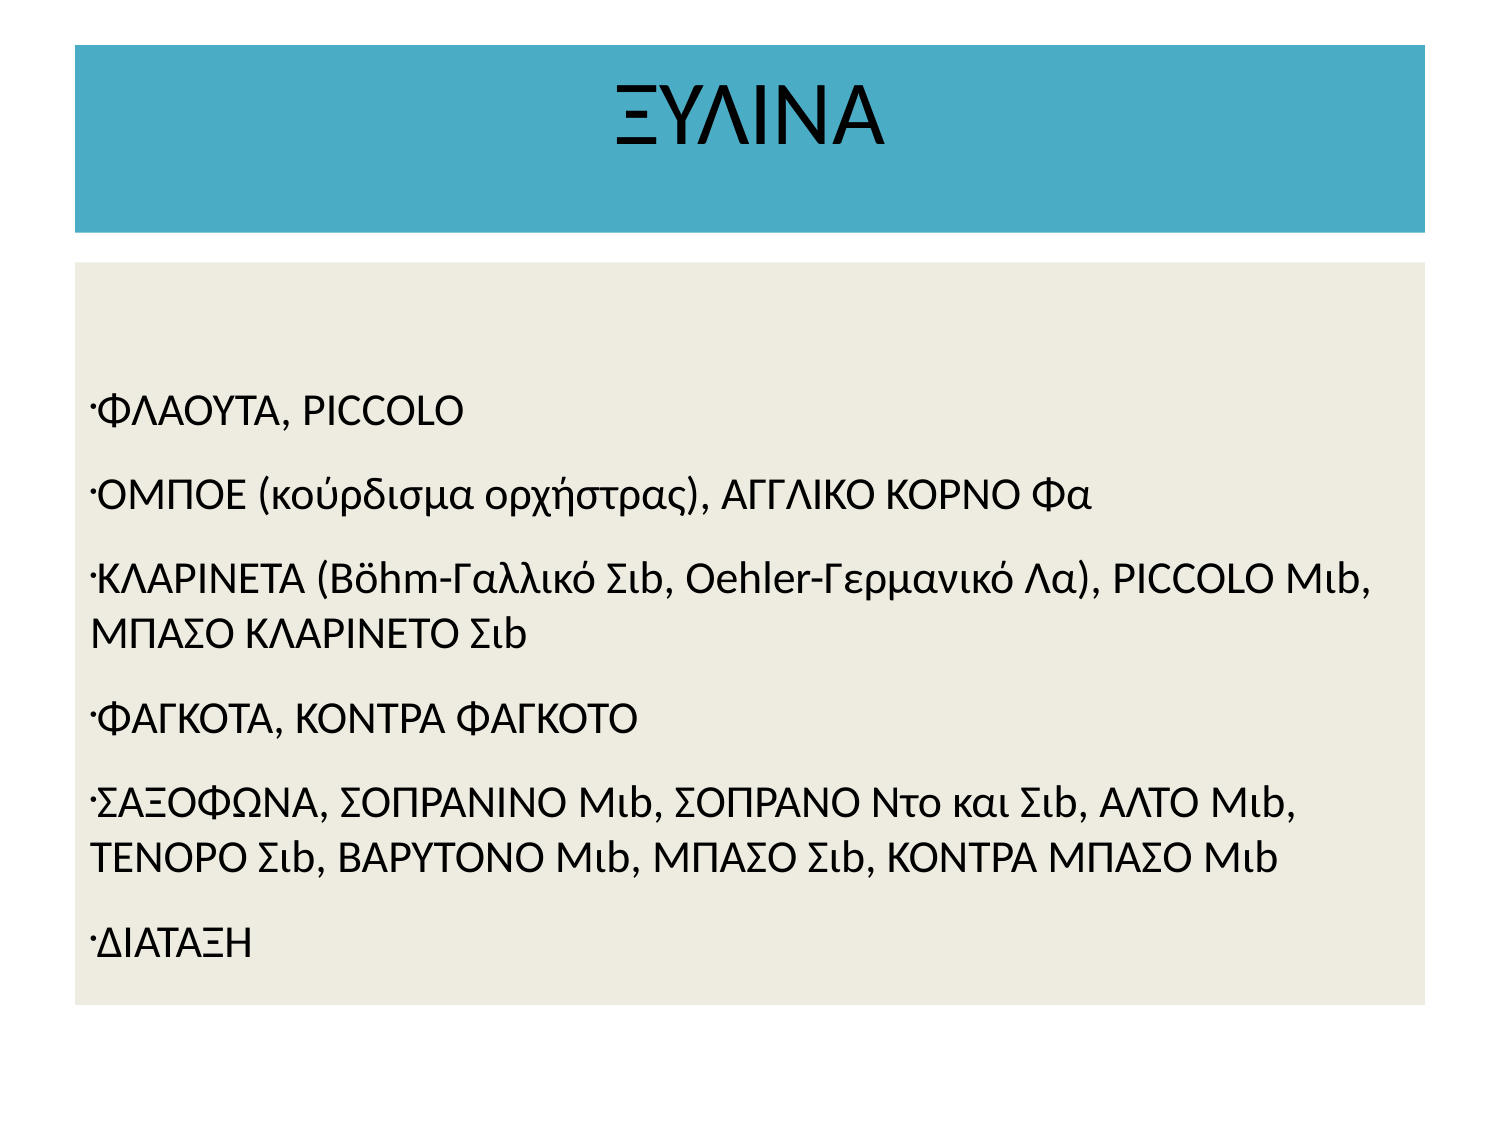

# ΞΥΛΙΝΑ
ΦΛΑΟΥΤΑ, PICCOLO
ΟΜΠΟΕ (κούρδισμα ορχήστρας), ΑΓΓΛΙΚΟ ΚΟΡΝΟ Φα
ΚΛΑΡΙΝΕΤΑ (Böhm-Γαλλικό Σιb, Oehler-Γερμανικό Λα), PICCOLO Μιb, ΜΠΑΣΟ ΚΛΑΡΙΝΕΤΟ Σιb
ΦΑΓΚΟΤΑ, ΚΟΝΤΡΑ ΦΑΓΚΟΤΟ
ΣΑΞΟΦΩΝΑ, ΣΟΠΡΑΝΙΝΟ Μιb, ΣΟΠΡΑΝΟ Ντο και Σιb, ΑΛΤΟ Μιb, ΤΕΝΟΡΟ Σιb, ΒΑΡΥΤΟΝΟ Μιb, ΜΠΑΣΟ Σιb, ΚΟΝΤΡΑ ΜΠΑΣΟ Μιb
ΔΙΑΤΑΞΗ